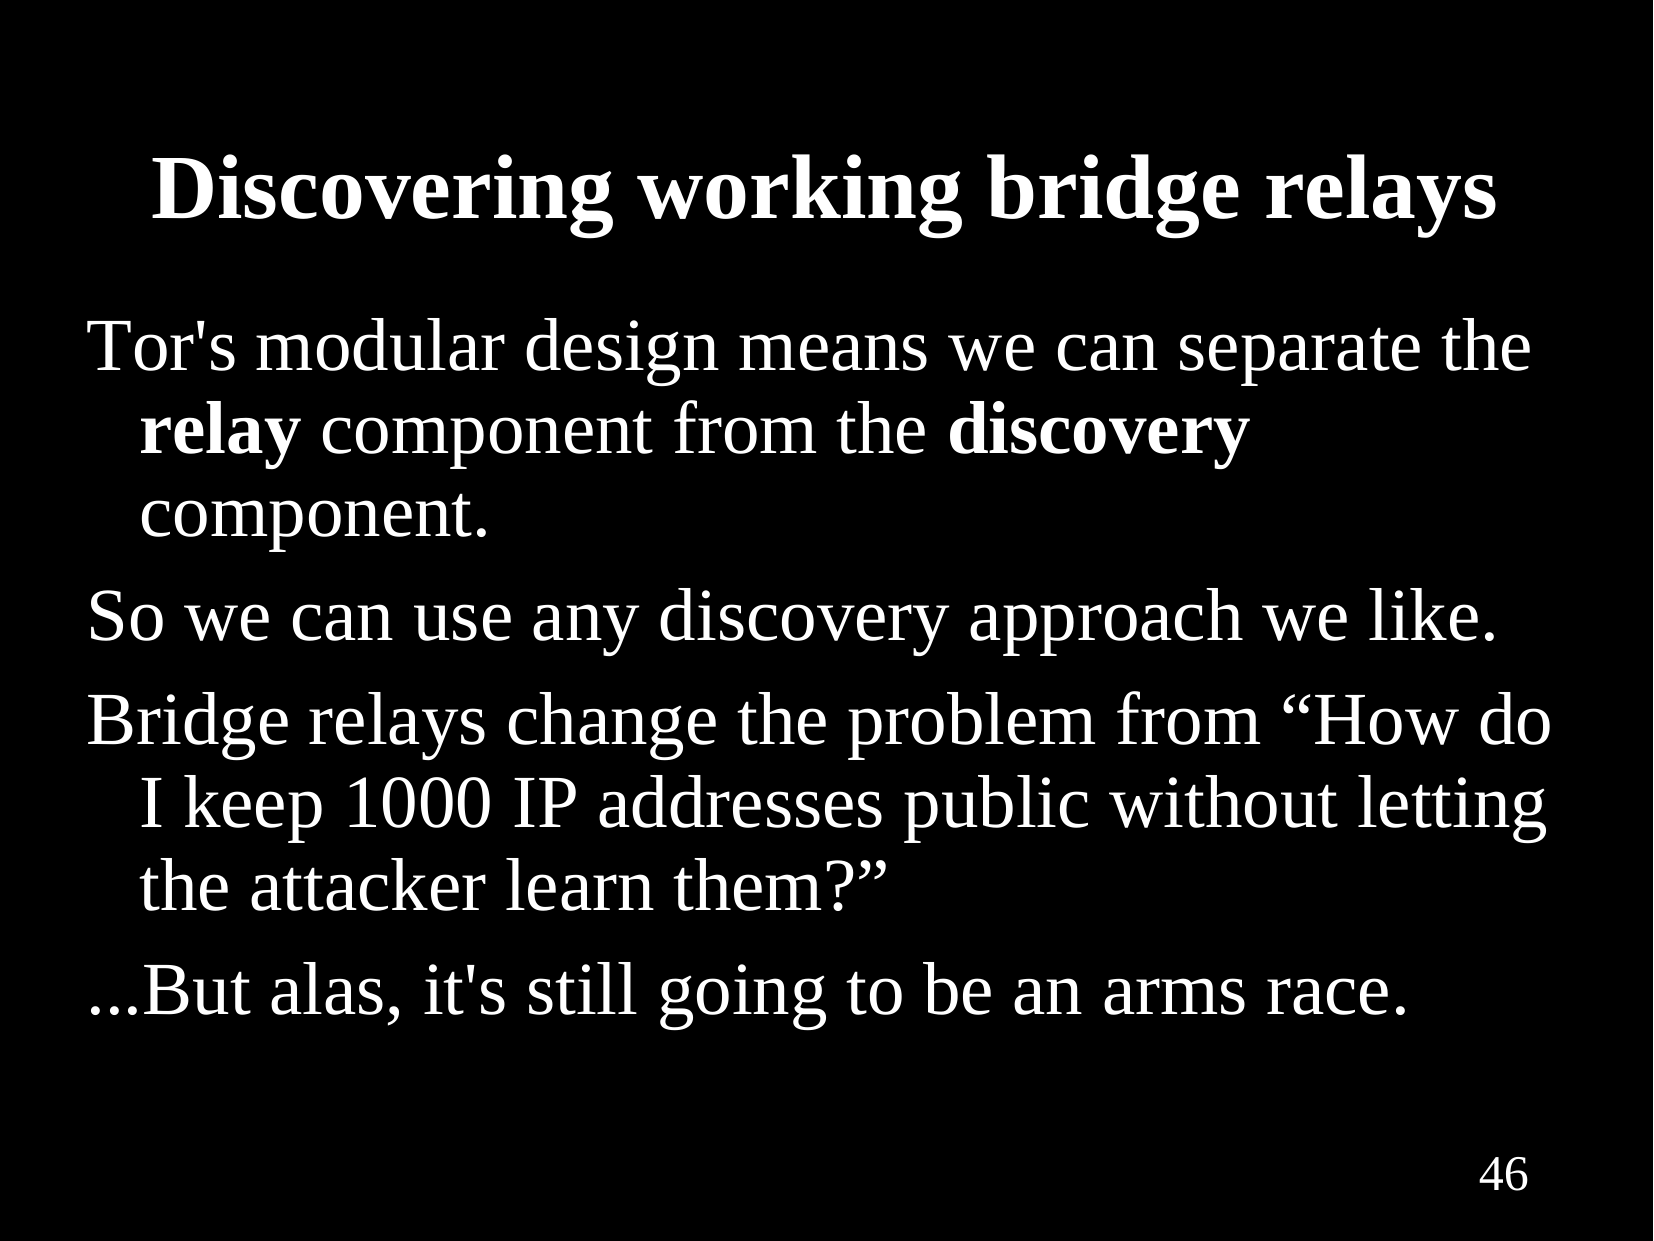

# Discovering working bridge relays
Tor's modular design means we can separate the relay component from the discovery component.
So we can use any discovery approach we like.
Bridge relays change the problem from “How do I keep 1000 IP addresses public without letting the attacker learn them?”
...But alas, it's still going to be an arms race.